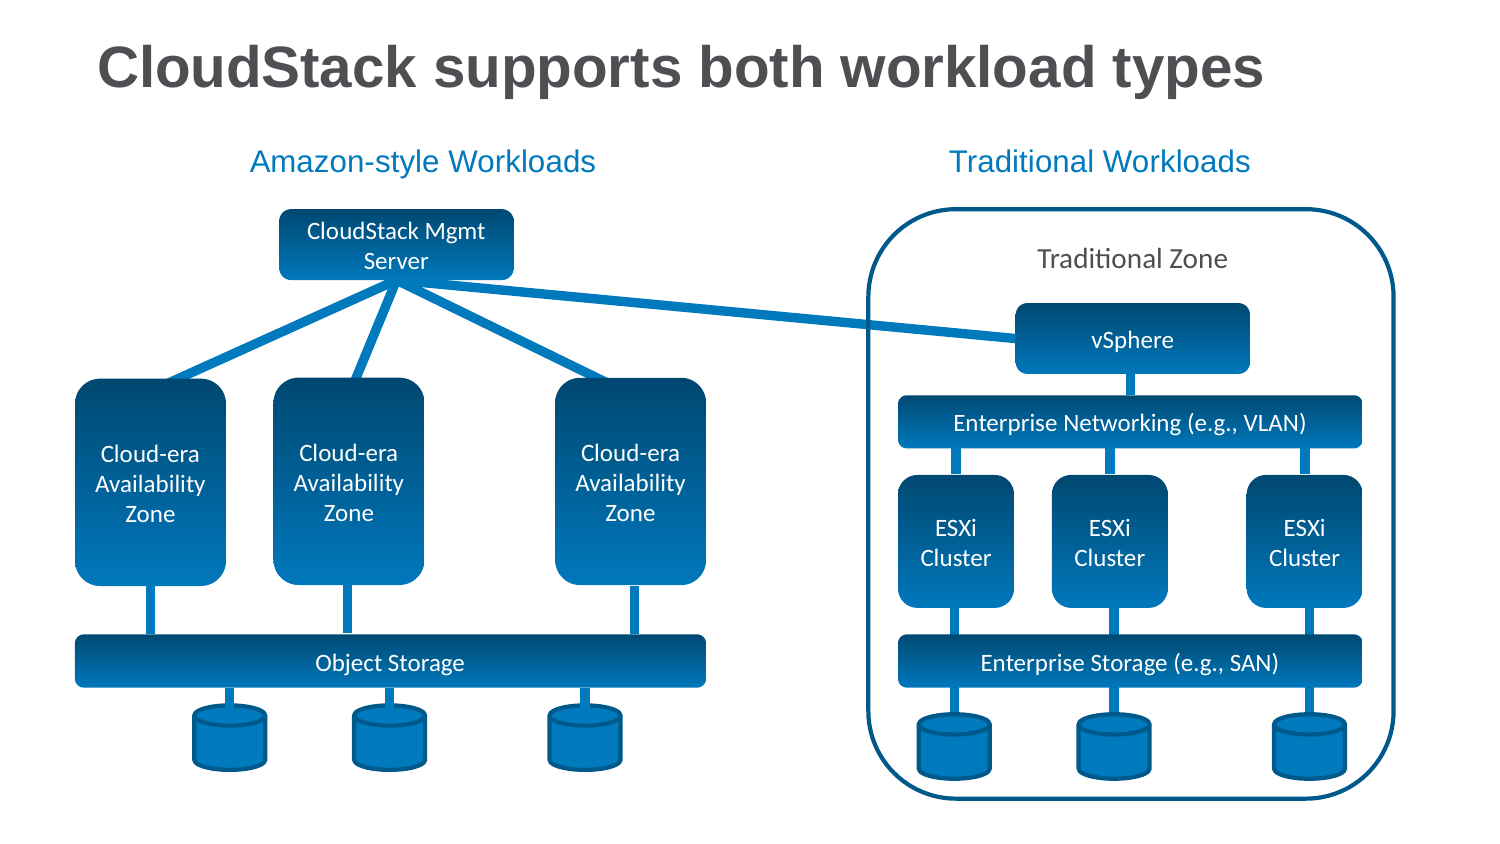

CloudStack supports both workload types
Traditional Workloads
Amazon-style Workloads
CloudStack Mgmt Server
Traditional Zone
vSphere
Cloud-era Availability Zone
Cloud-era Availability Zone
Cloud-era Availability Zone
Enterprise Networking (e.g., VLAN)
ESXi Cluster
ESXi Cluster
ESXi Cluster
Object Storage
Enterprise Storage (e.g., SAN)